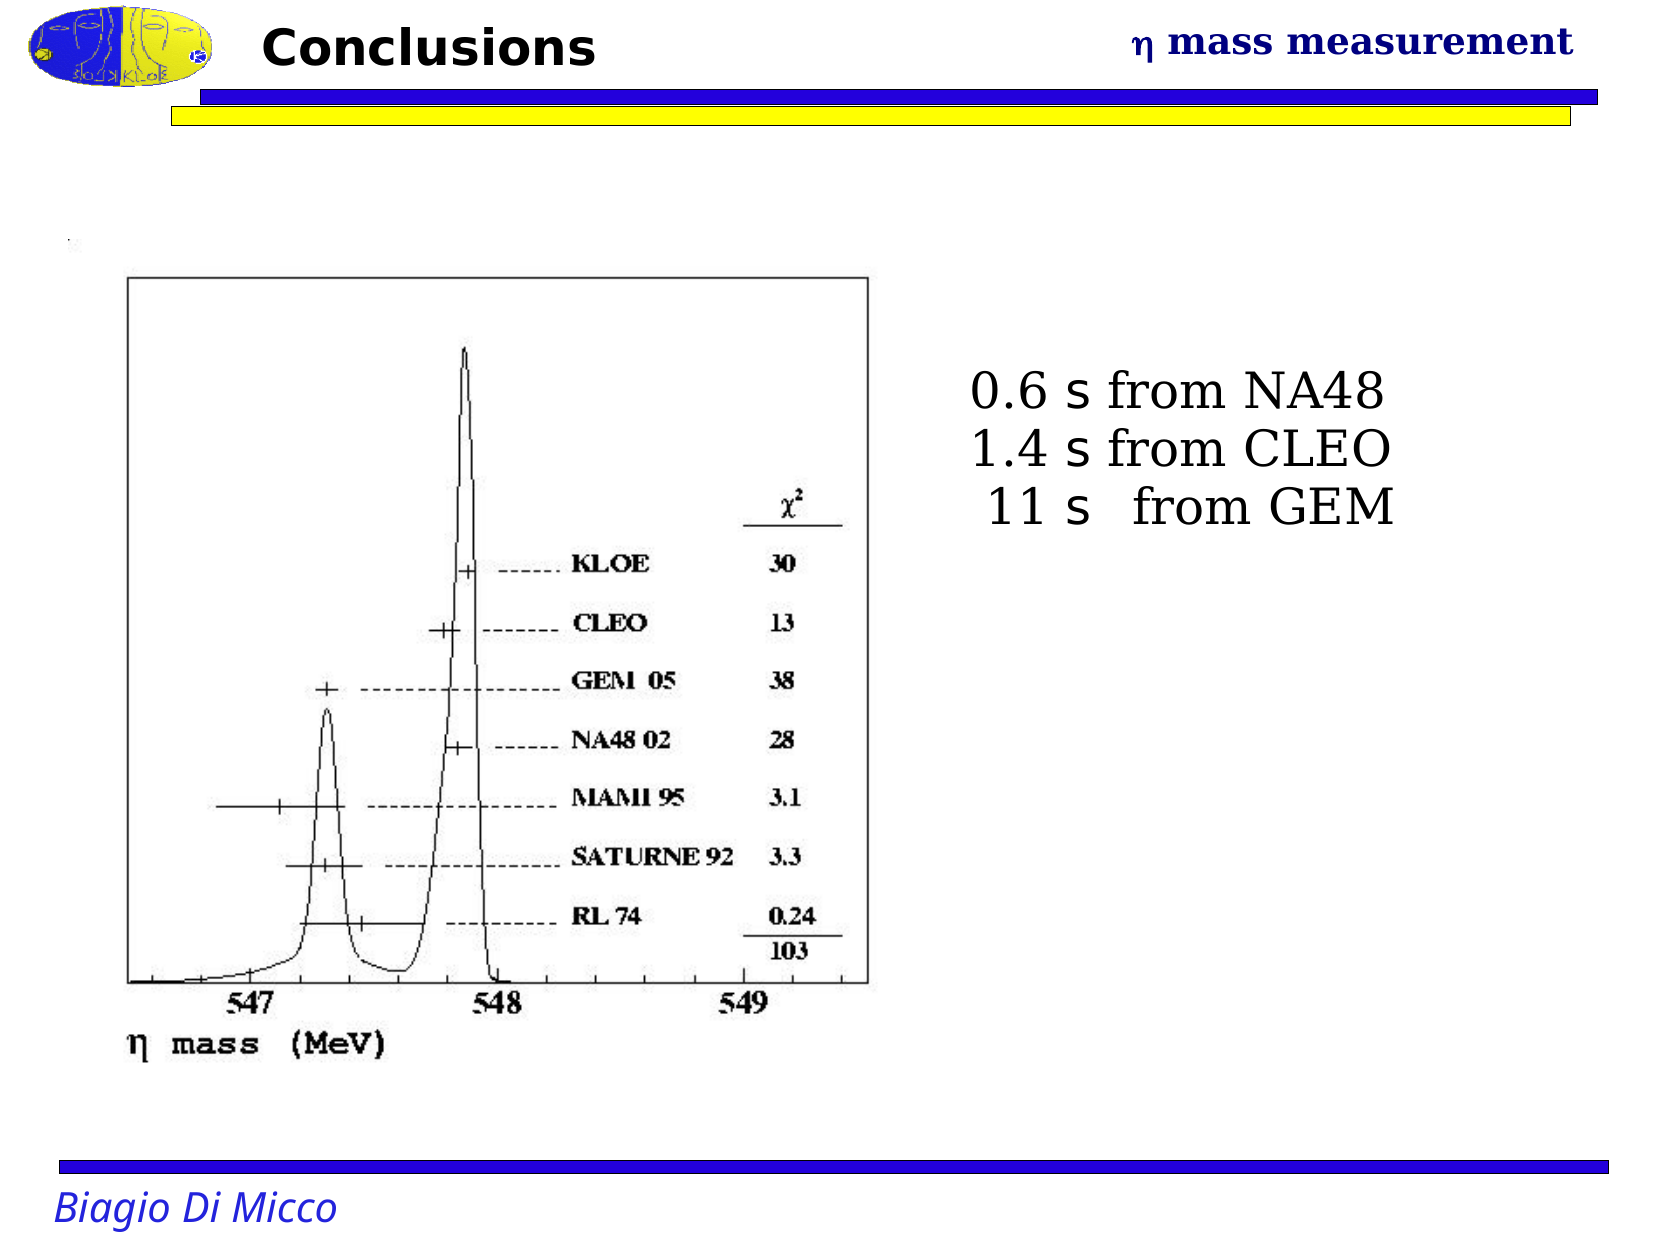

Conclusions
0.6 s from NA48
1.4 s from CLEO
 11 s from GEM